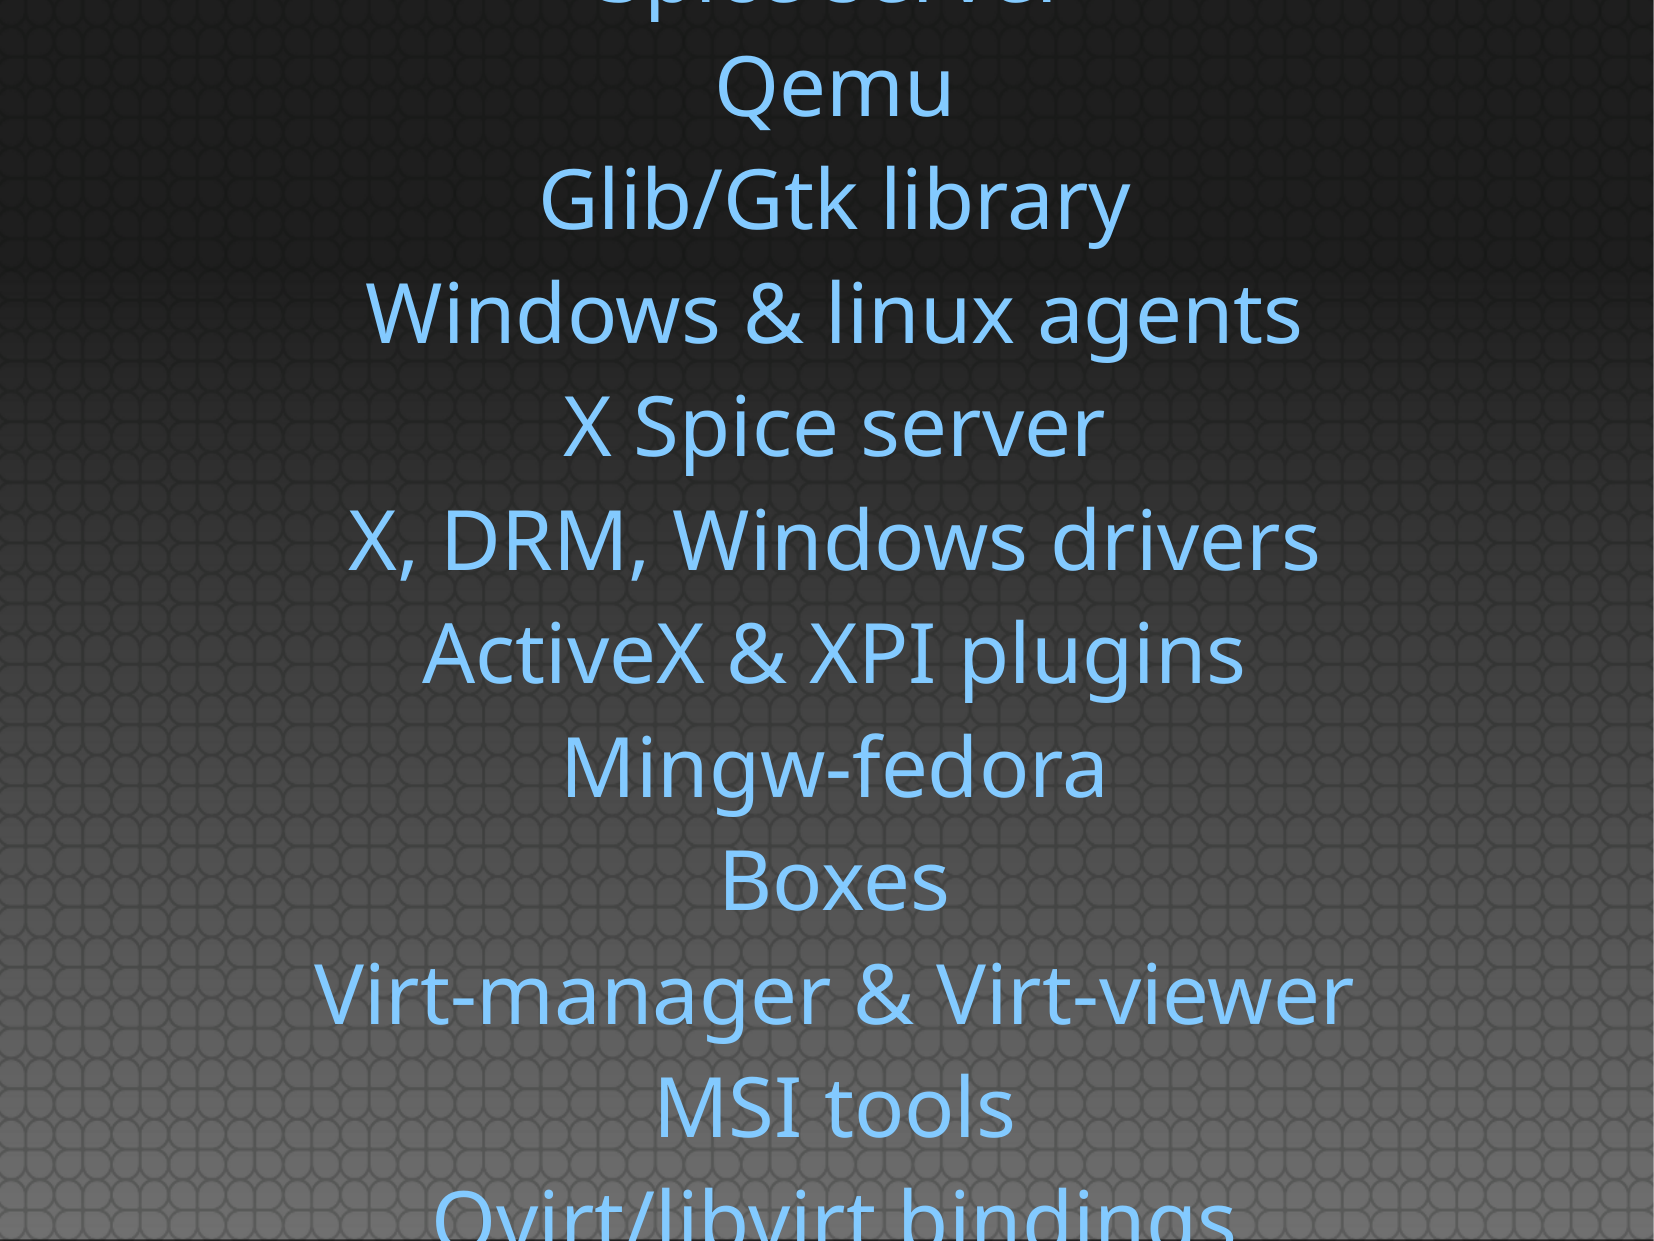

# Spice server
Qemu
Glib/Gtk library
Windows & linux agents
X Spice server
X, DRM, Windows drivers
ActiveX & XPI plugins
Mingw-fedora
Boxes
Virt-manager & Virt-viewer
MSI tools
Ovirt/libvirt bindings
Webdav server